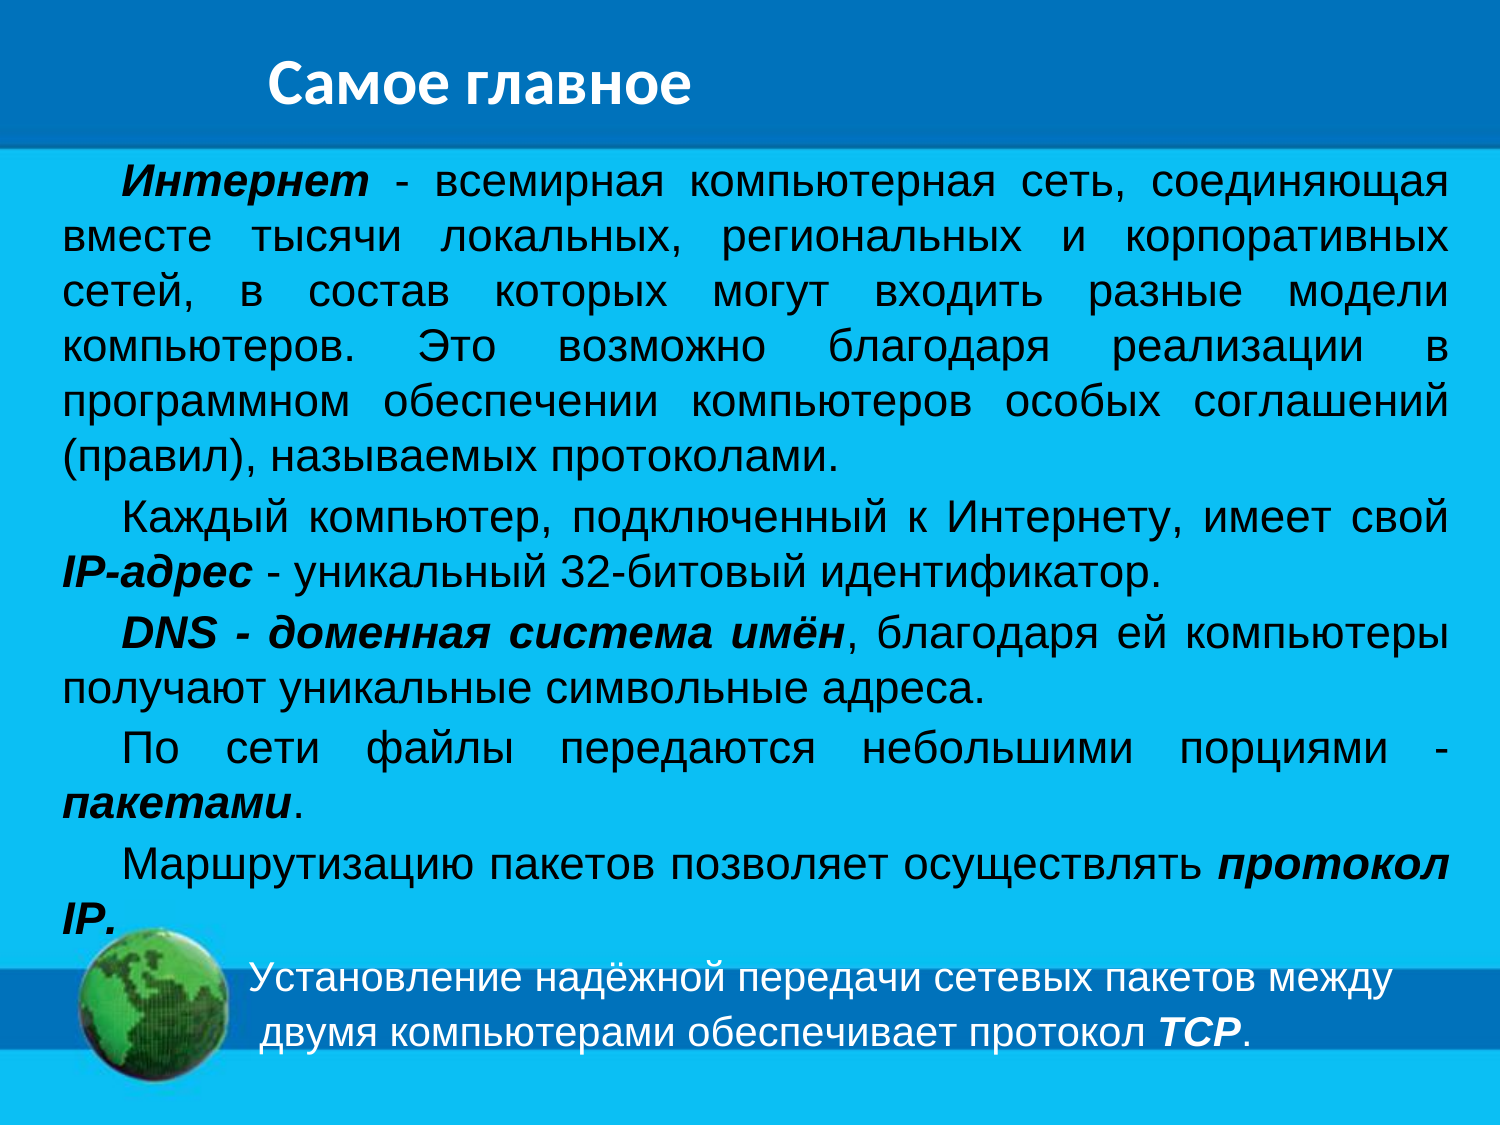

Самое главное
Интернет - всемирная компьютерная сеть, соединяющая вместе тысячи локальных, региональных и корпоративных сетей, в состав которых могут входить разные модели компьютеров. Это возможно благодаря реализации в программном обеспечении компьютеров особых соглашений (правил), называемых протоколами.
Каждый компьютер, подключенный к Интернету, имеет свой IP-адрес - уникальный 32-битовый идентификатор.
DNS - доменная система имён, благодаря ей компьютеры получают уникальные символьные адреса.
По сети файлы передаются небольшими порциями - пакетами.
Маршрутизацию пакетов позволяет осуществлять протокол IP.
 Установление надёжной передачи сетевых пакетов между
 двумя компьютерами обеспечивает протокол TCP.